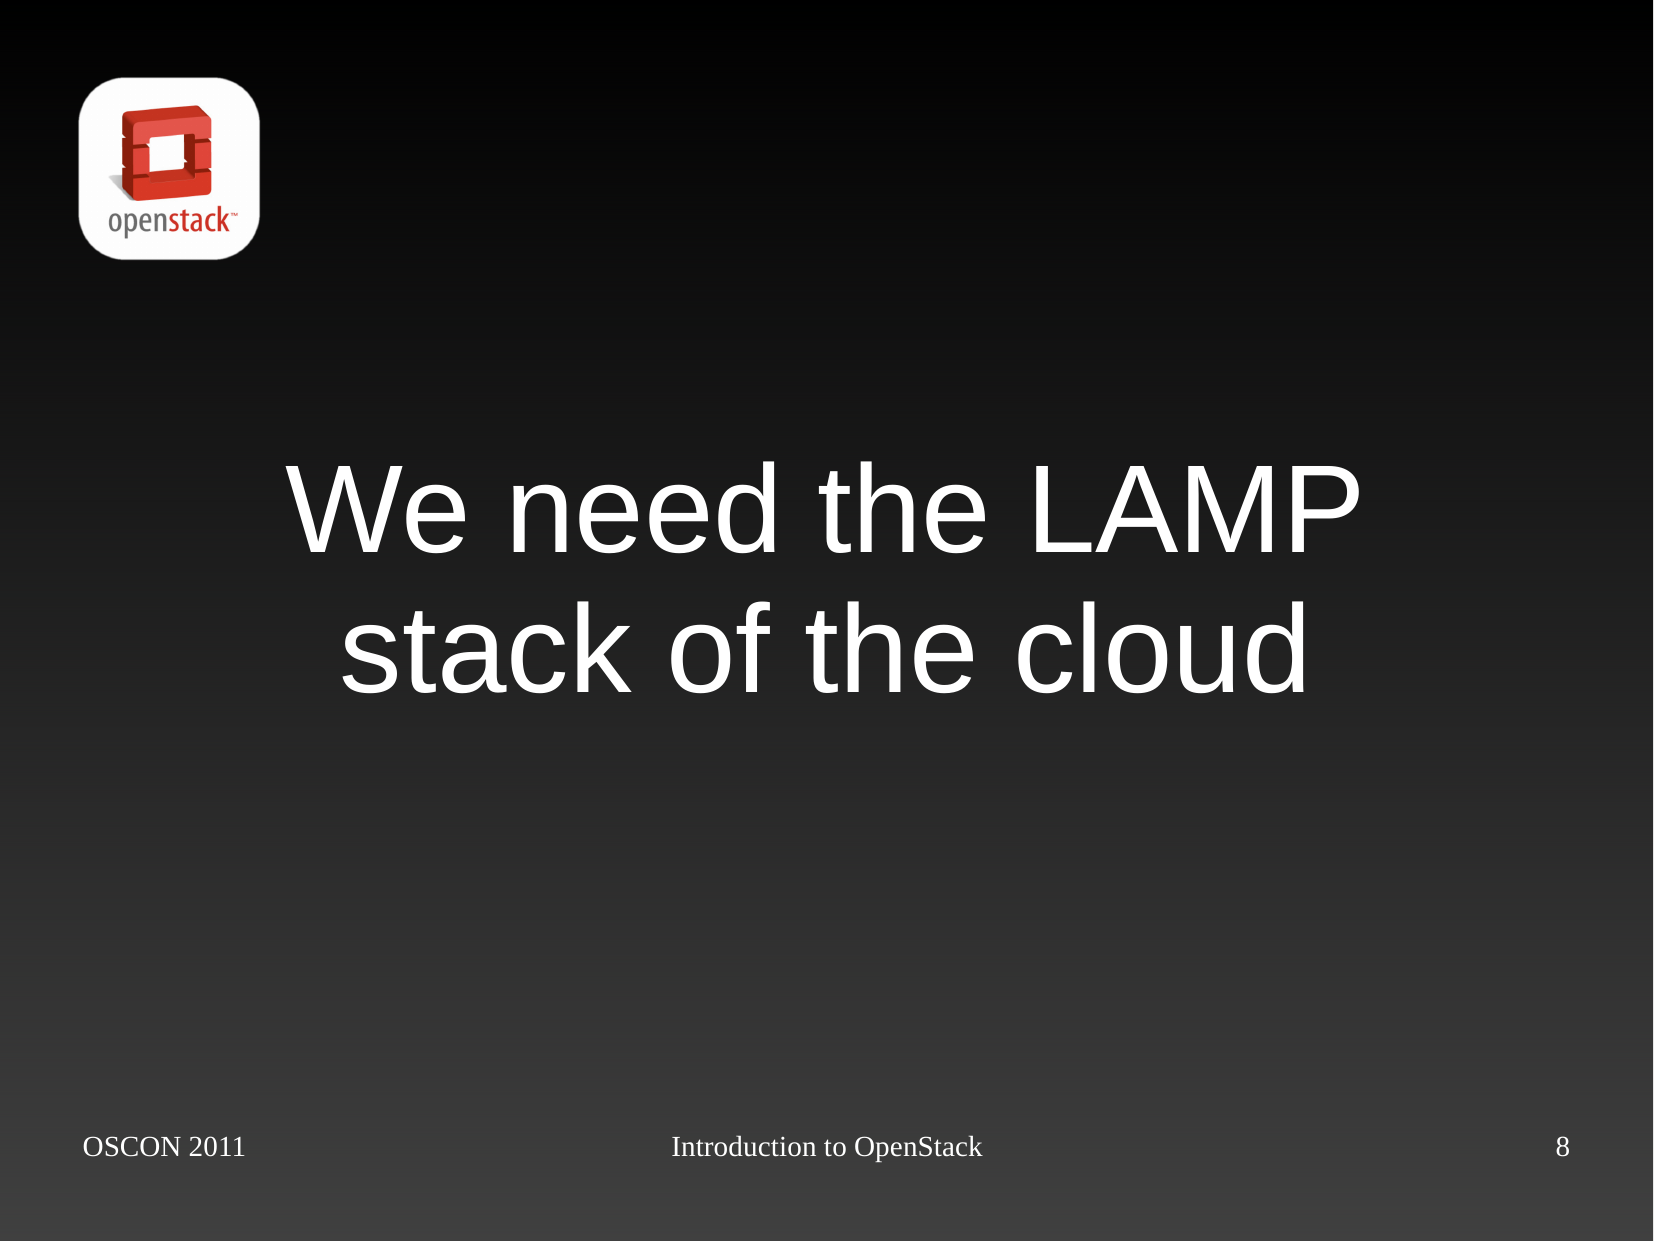

# We need the LAMP
stack of the cloud
OSCON 2011
Introduction to OpenStack
8